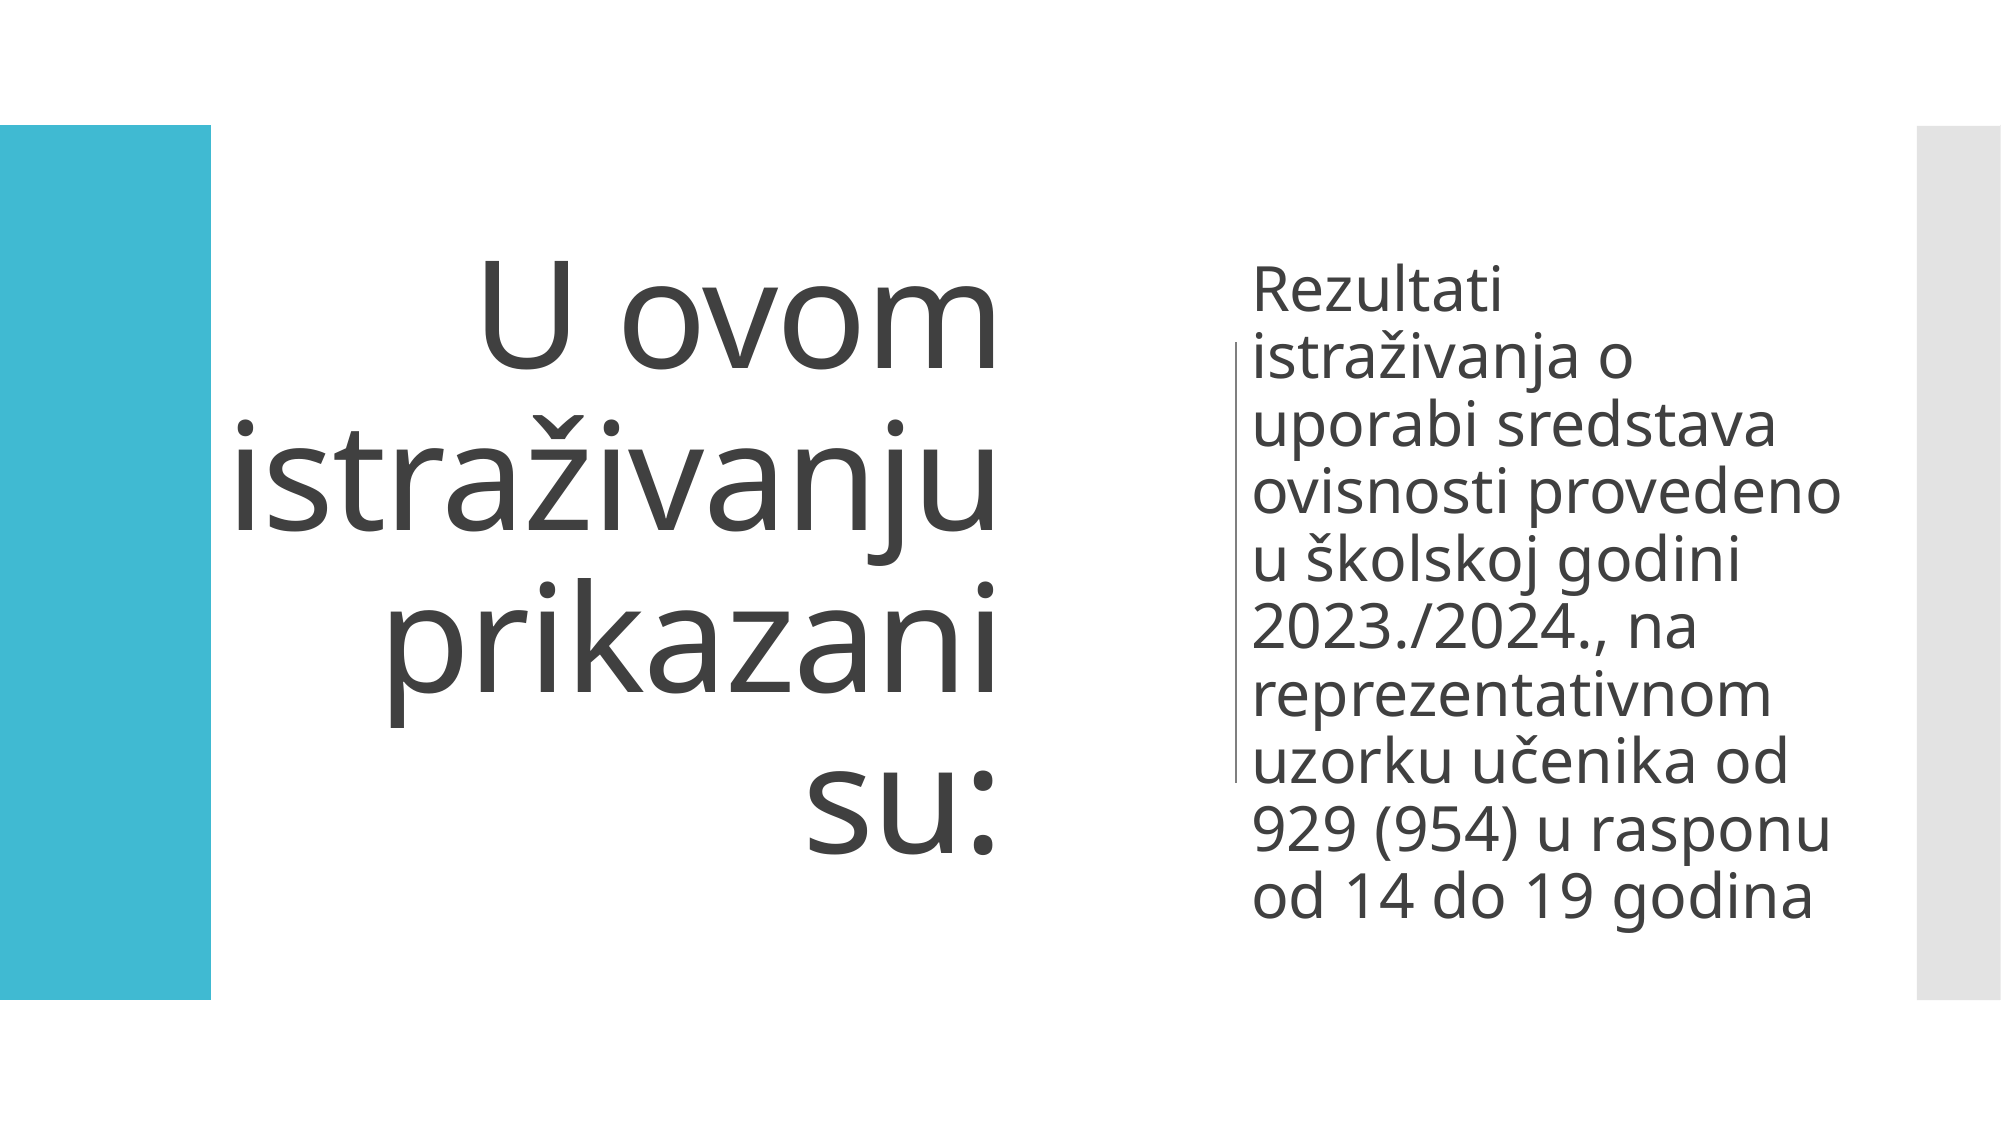

# U ovom istraživanju prikazani su:
Rezultati istraživanja o uporabi sredstava ovisnosti provedeno u školskoj godini 2023./2024., na reprezentativnom uzorku učenika od 929 (954) u rasponu od 14 do 19 godina